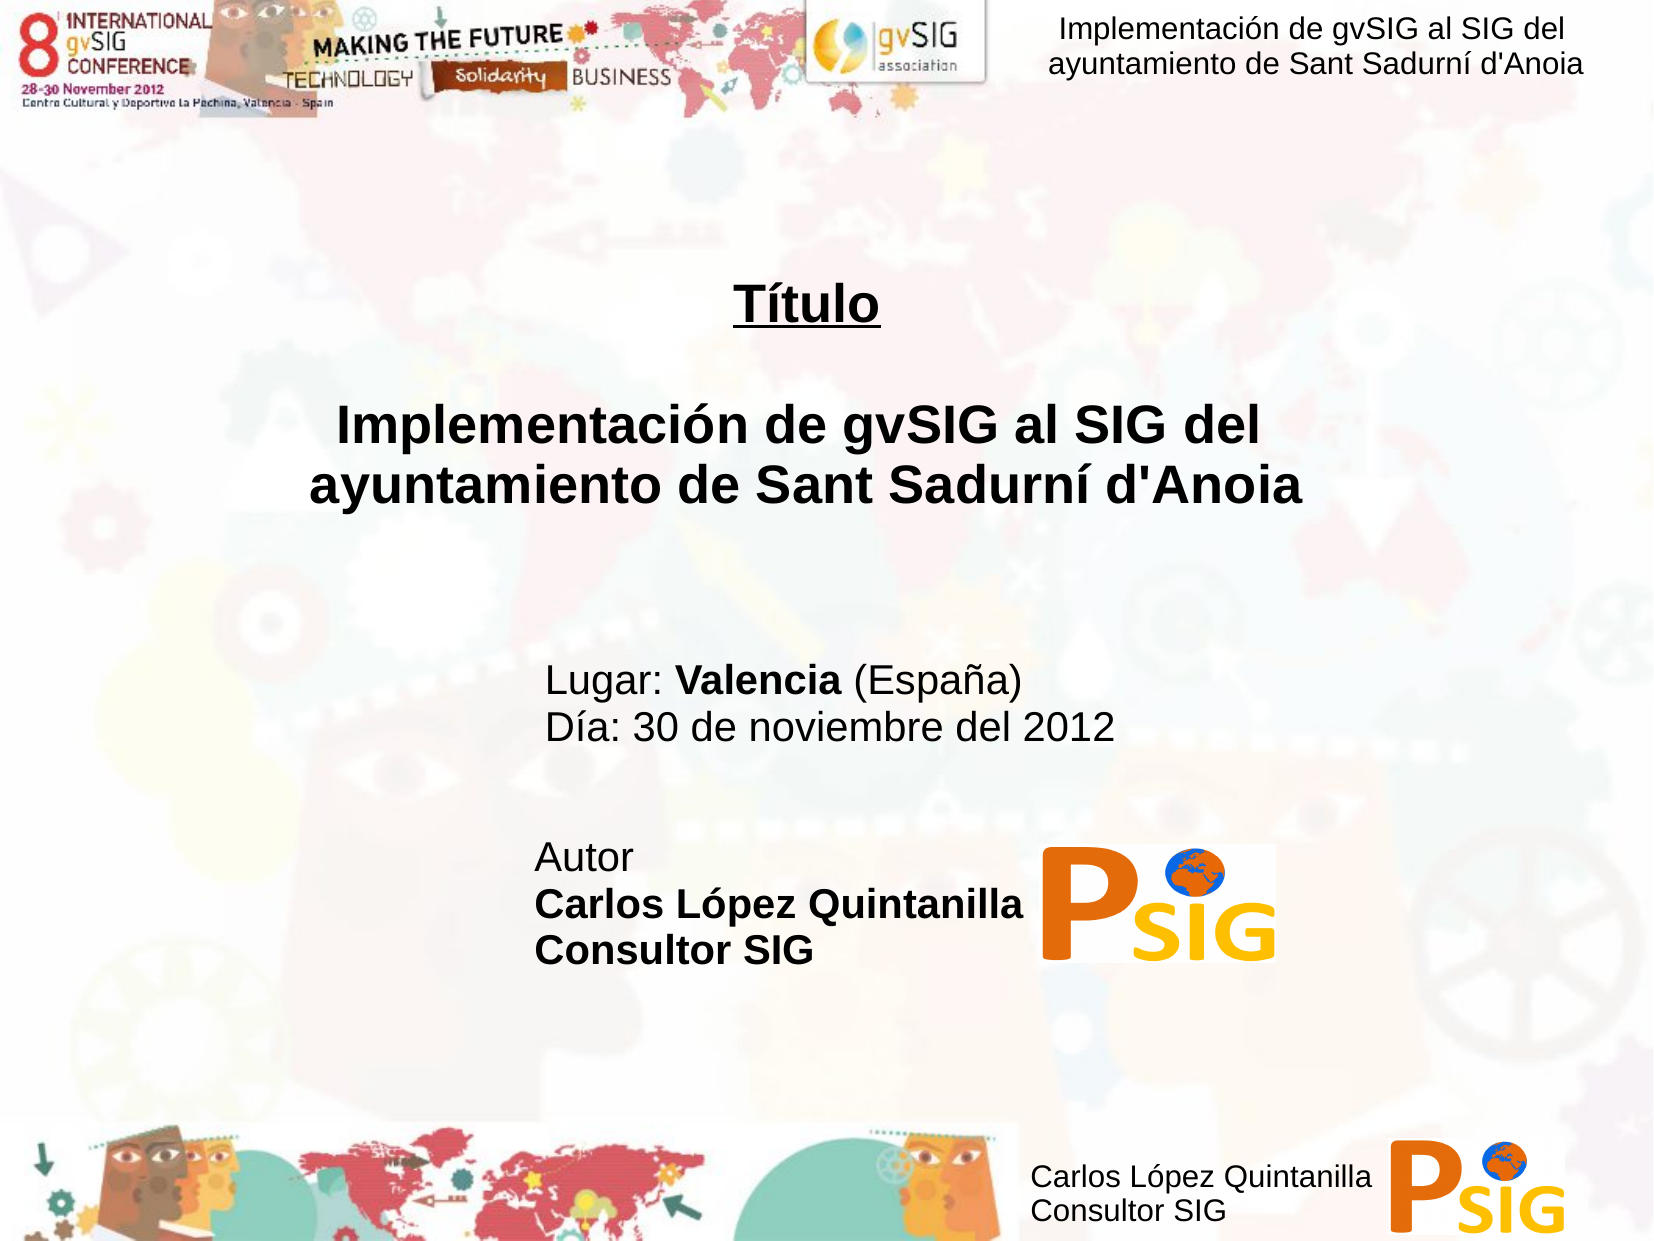

Título
Implementación de gvSIG al SIG del
ayuntamiento de Sant Sadurní d'Anoia
Lugar: Valencia (España)
Día: 30 de noviembre del 2012
Autor
Carlos López Quintanilla
Consultor SIG